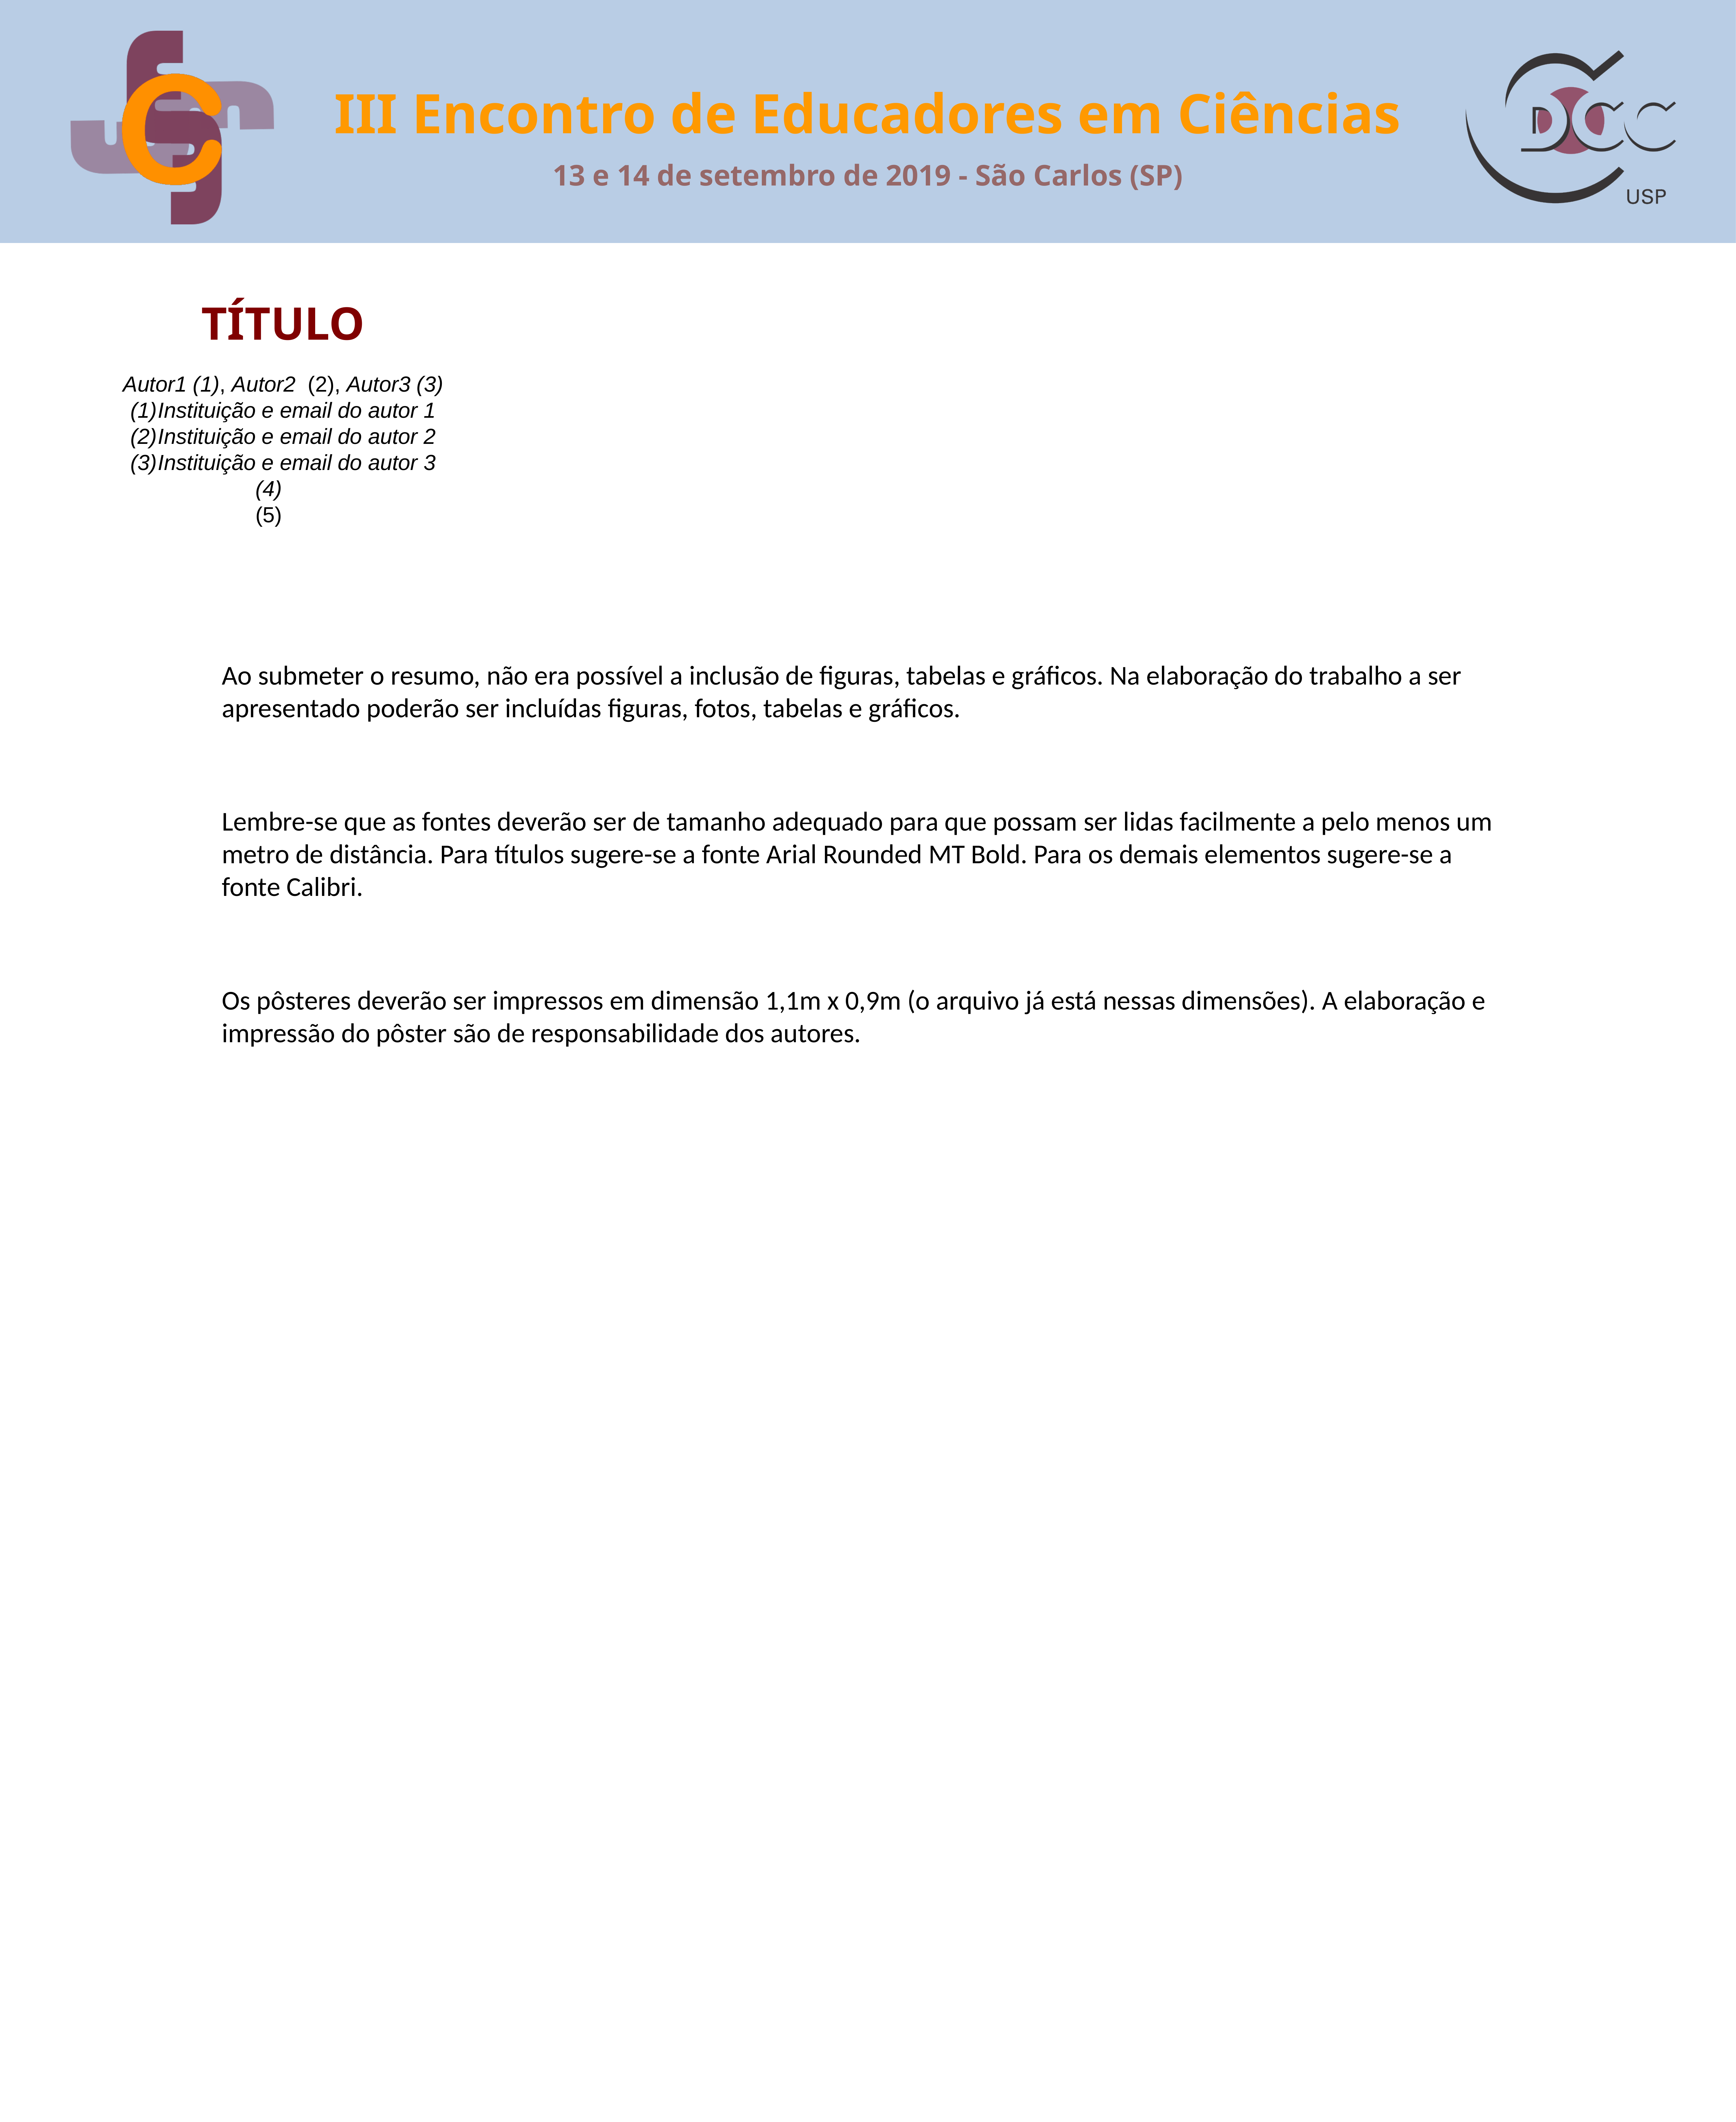

TÍTULO
Autor1 (1), Autor2 (2), Autor3 (3)
Instituição e email do autor 1
Instituição e email do autor 2
Instituição e email do autor 3
Ao submeter o resumo, não era possível a inclusão de figuras, tabelas e gráficos. Na elaboração do trabalho a ser apresentado poderão ser incluídas figuras, fotos, tabelas e gráficos.
Lembre-se que as fontes deverão ser de tamanho adequado para que possam ser lidas facilmente a pelo menos um metro de distância. Para títulos sugere-se a fonte Arial Rounded MT Bold. Para os demais elementos sugere-se a fonte Calibri.
Os pôsteres deverão ser impressos em dimensão 1,1m x 0,9m (o arquivo já está nessas dimensões). A elaboração e impressão do pôster são de responsabilidade dos autores.